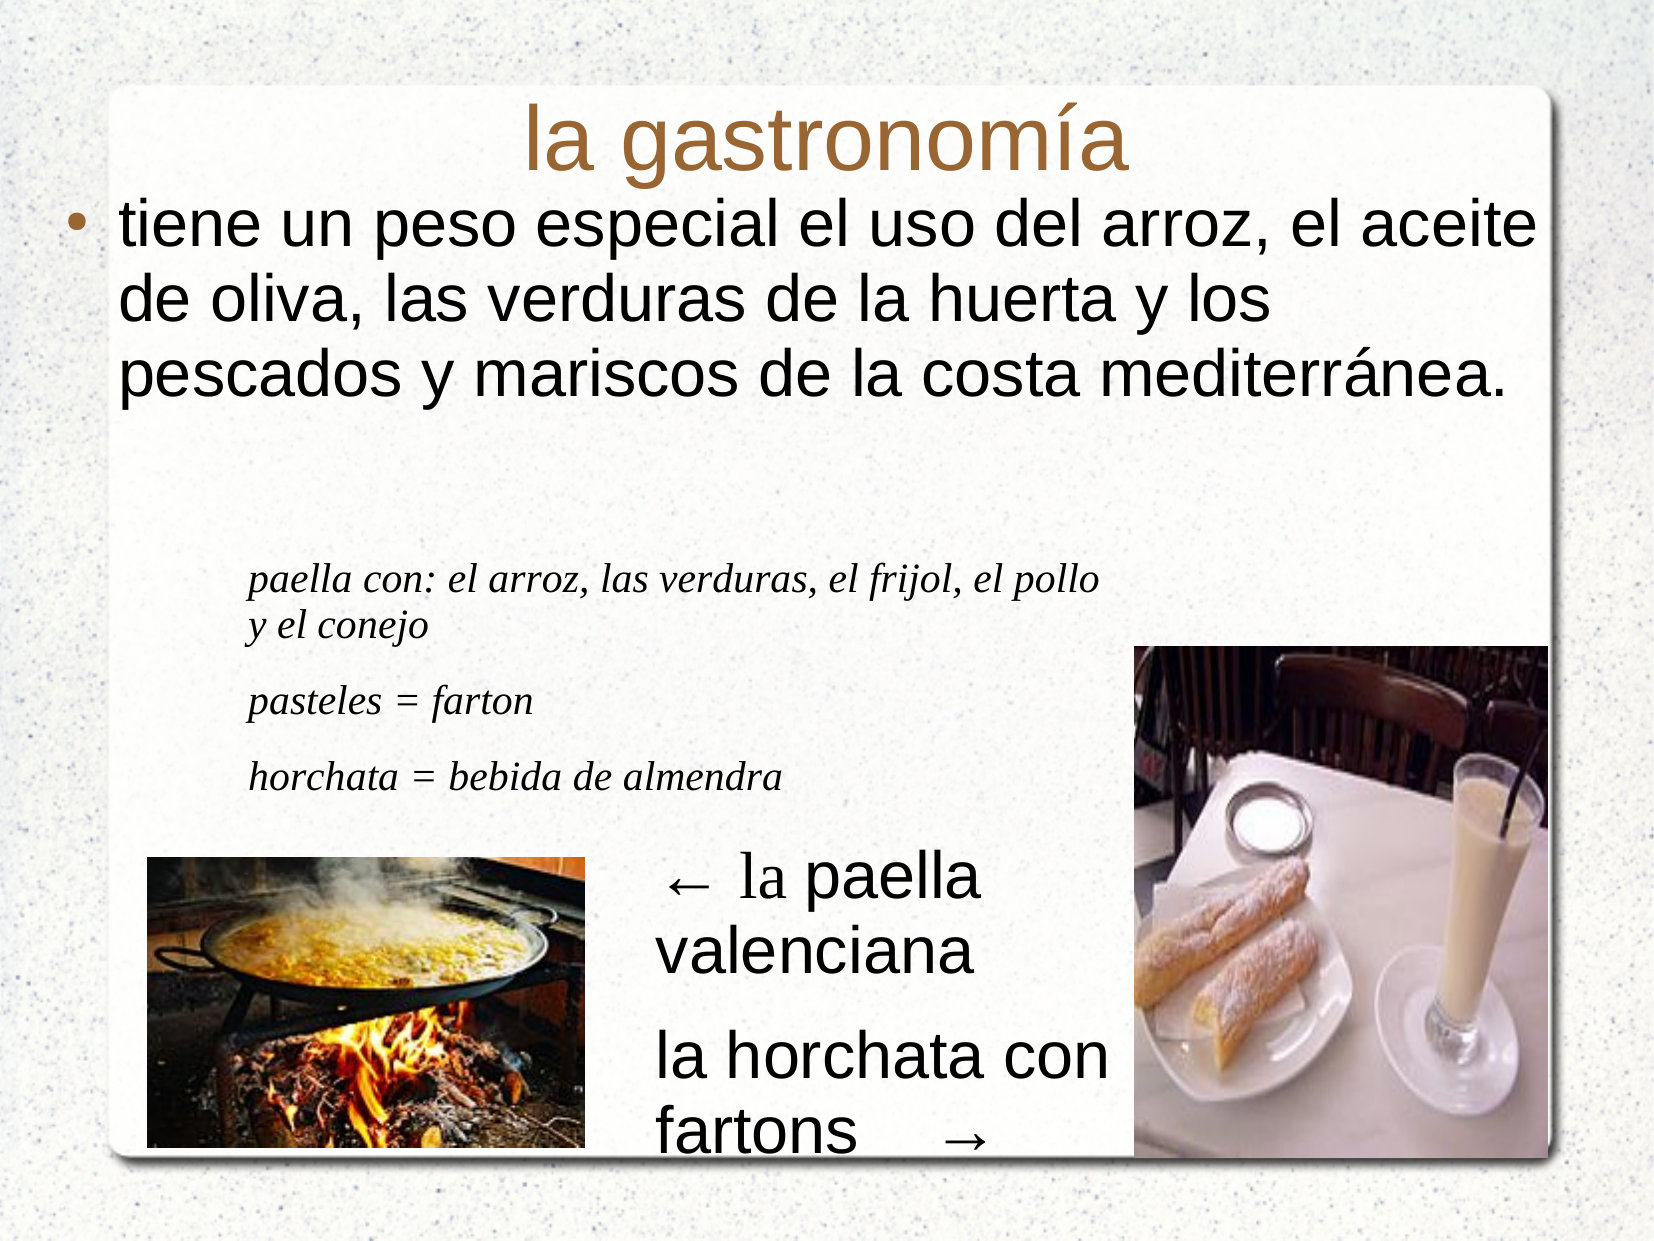

# la gastronomía
tiene un peso especial el uso del arroz, el aceite de oliva, las verduras de la huerta y los pescados y mariscos de la costa mediterránea.
paella con: el arroz, las verduras, el frijol, el pollo y el conejo
pasteles = farton
horchata = bebida de almendra
← la paella valenciana
la horchata con fartons →